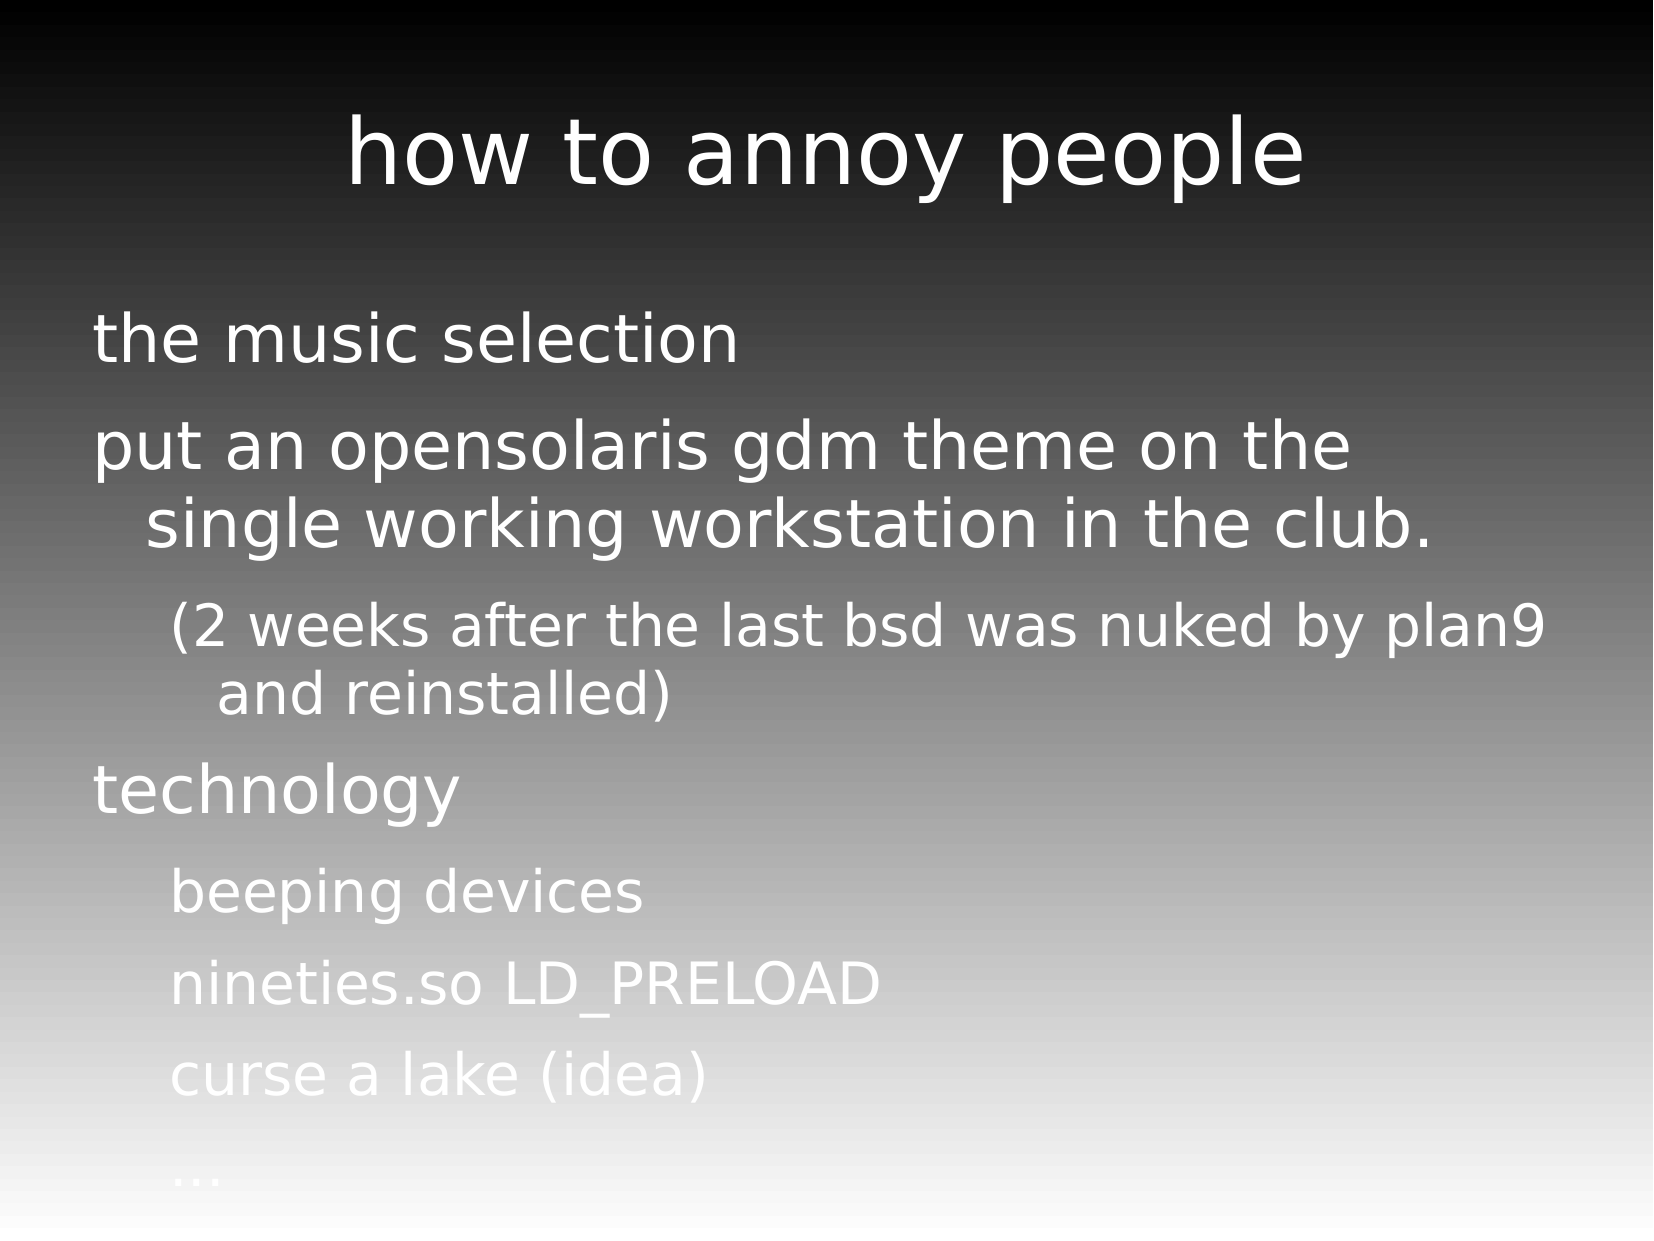

# how to annoy people
the music selection
put an opensolaris gdm theme on the single working workstation in the club.
(2 weeks after the last bsd was nuked by plan9 and reinstalled)
technology
beeping devices
nineties.so LD_PRELOAD
curse a lake (idea)
...